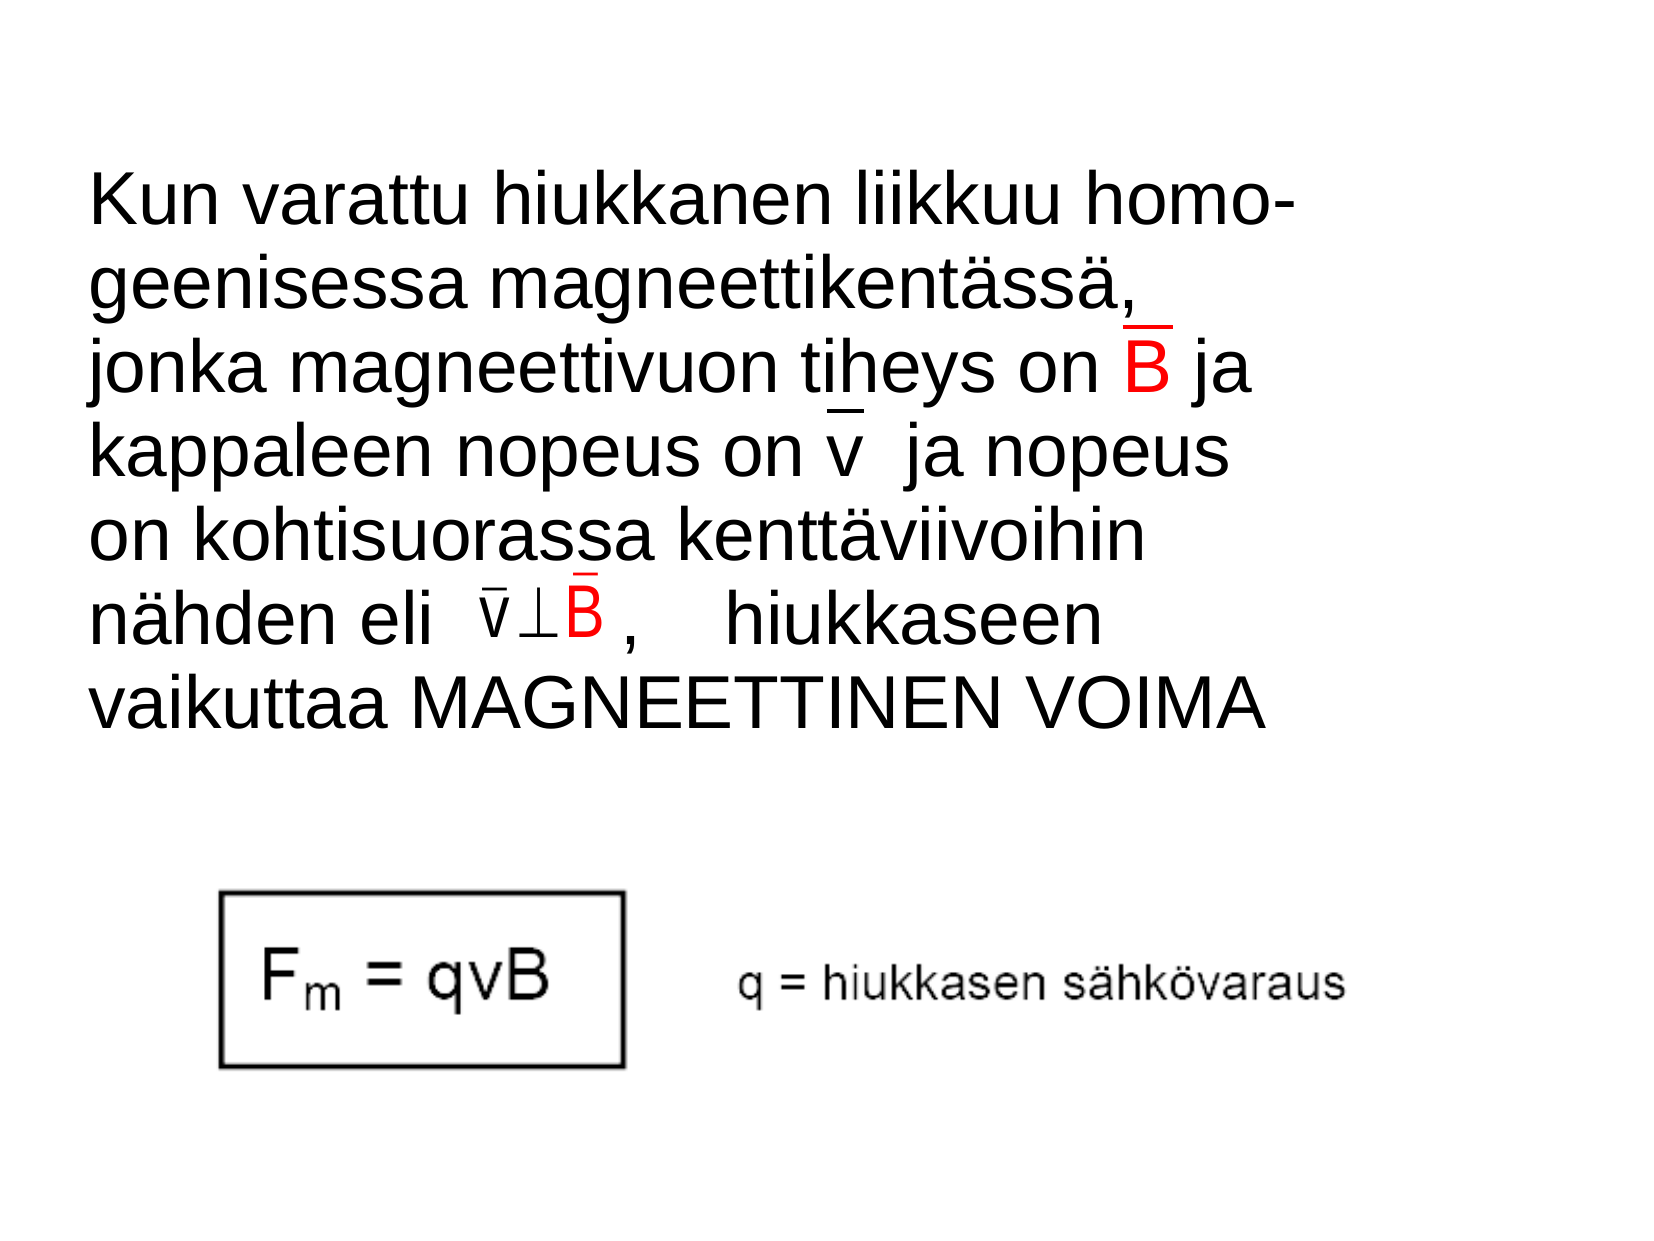

Kun varattu hiukkanen liikkuu homo-geenisessa magneettikentässä, jonka magneettivuon tiheys on B ja kappaleen nopeus on v ja nopeus on kohtisuorassa kenttäviivoihin nähden eli , hiukkaseen vaikuttaa MAGNEETTINEN VOIMA